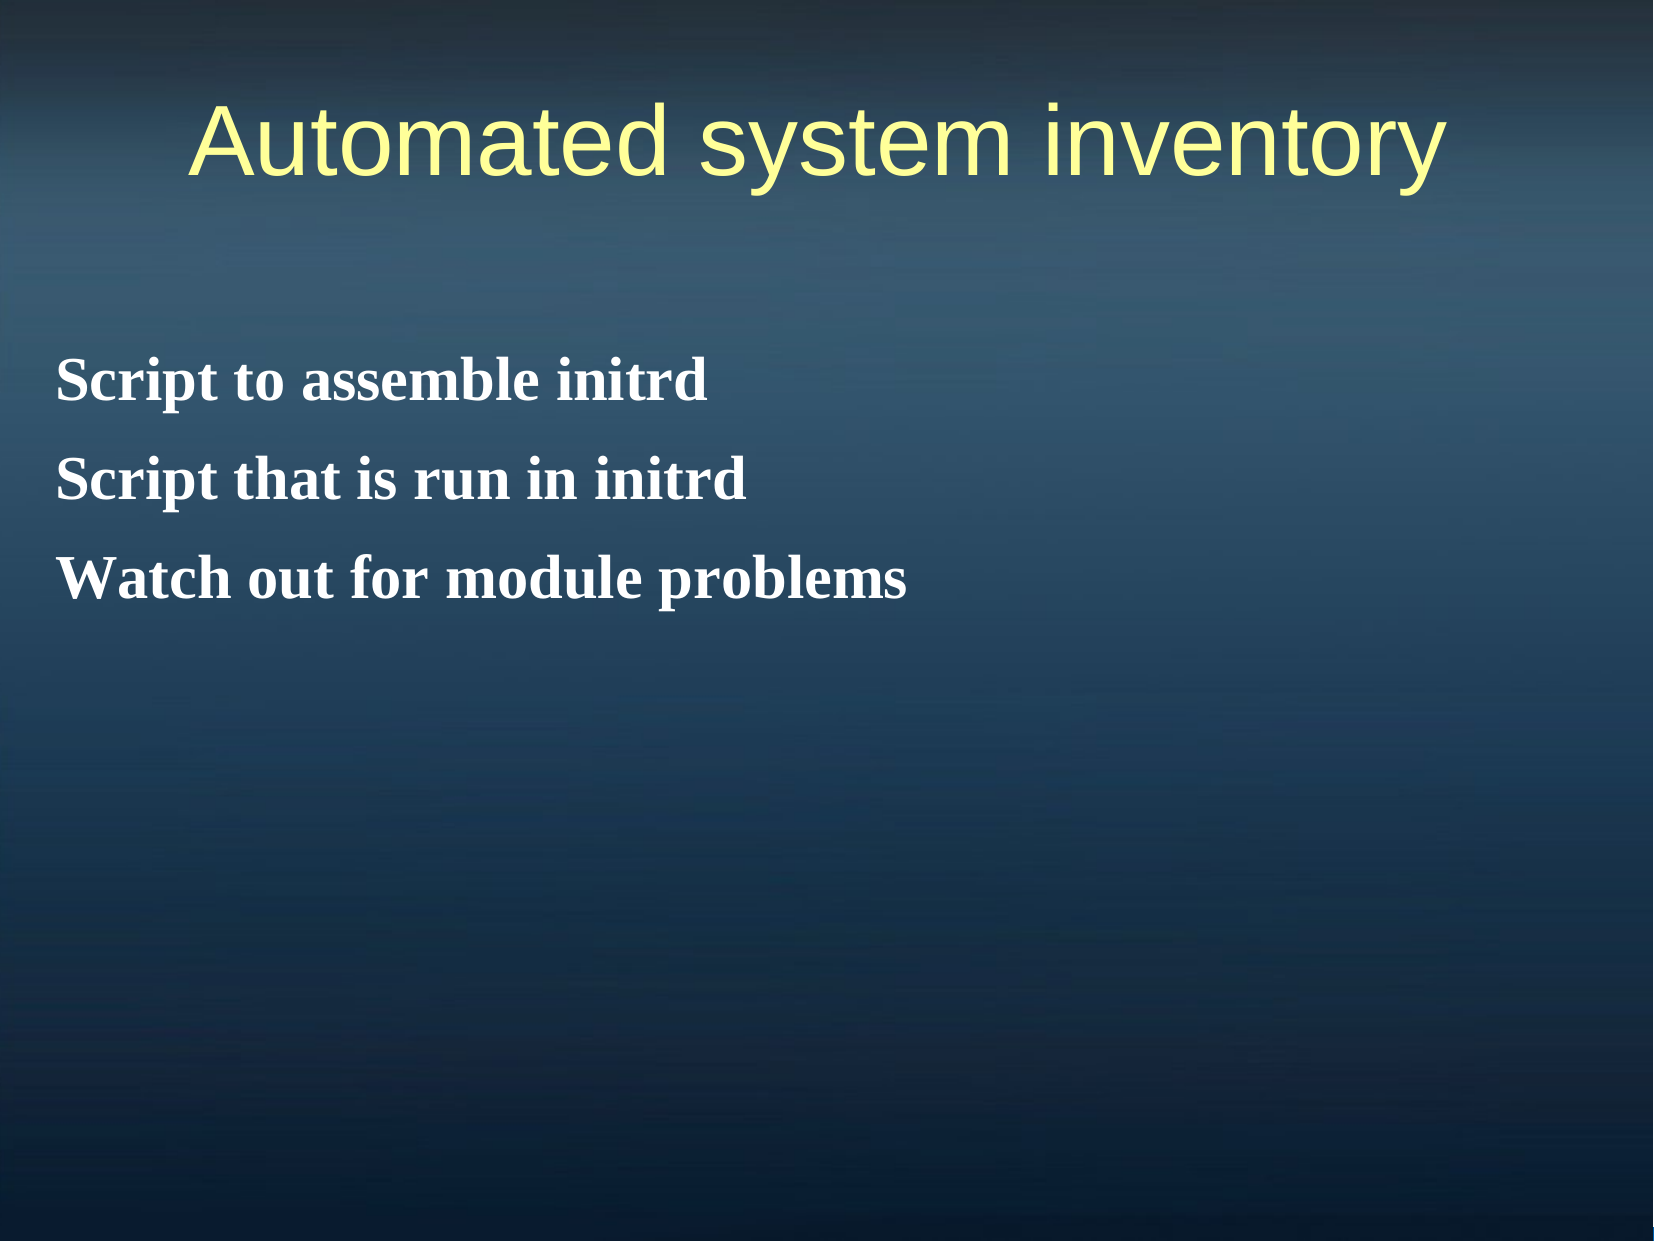

# Automated system inventory
Script to assemble initrd
Script that is run in initrd
Watch out for module problems